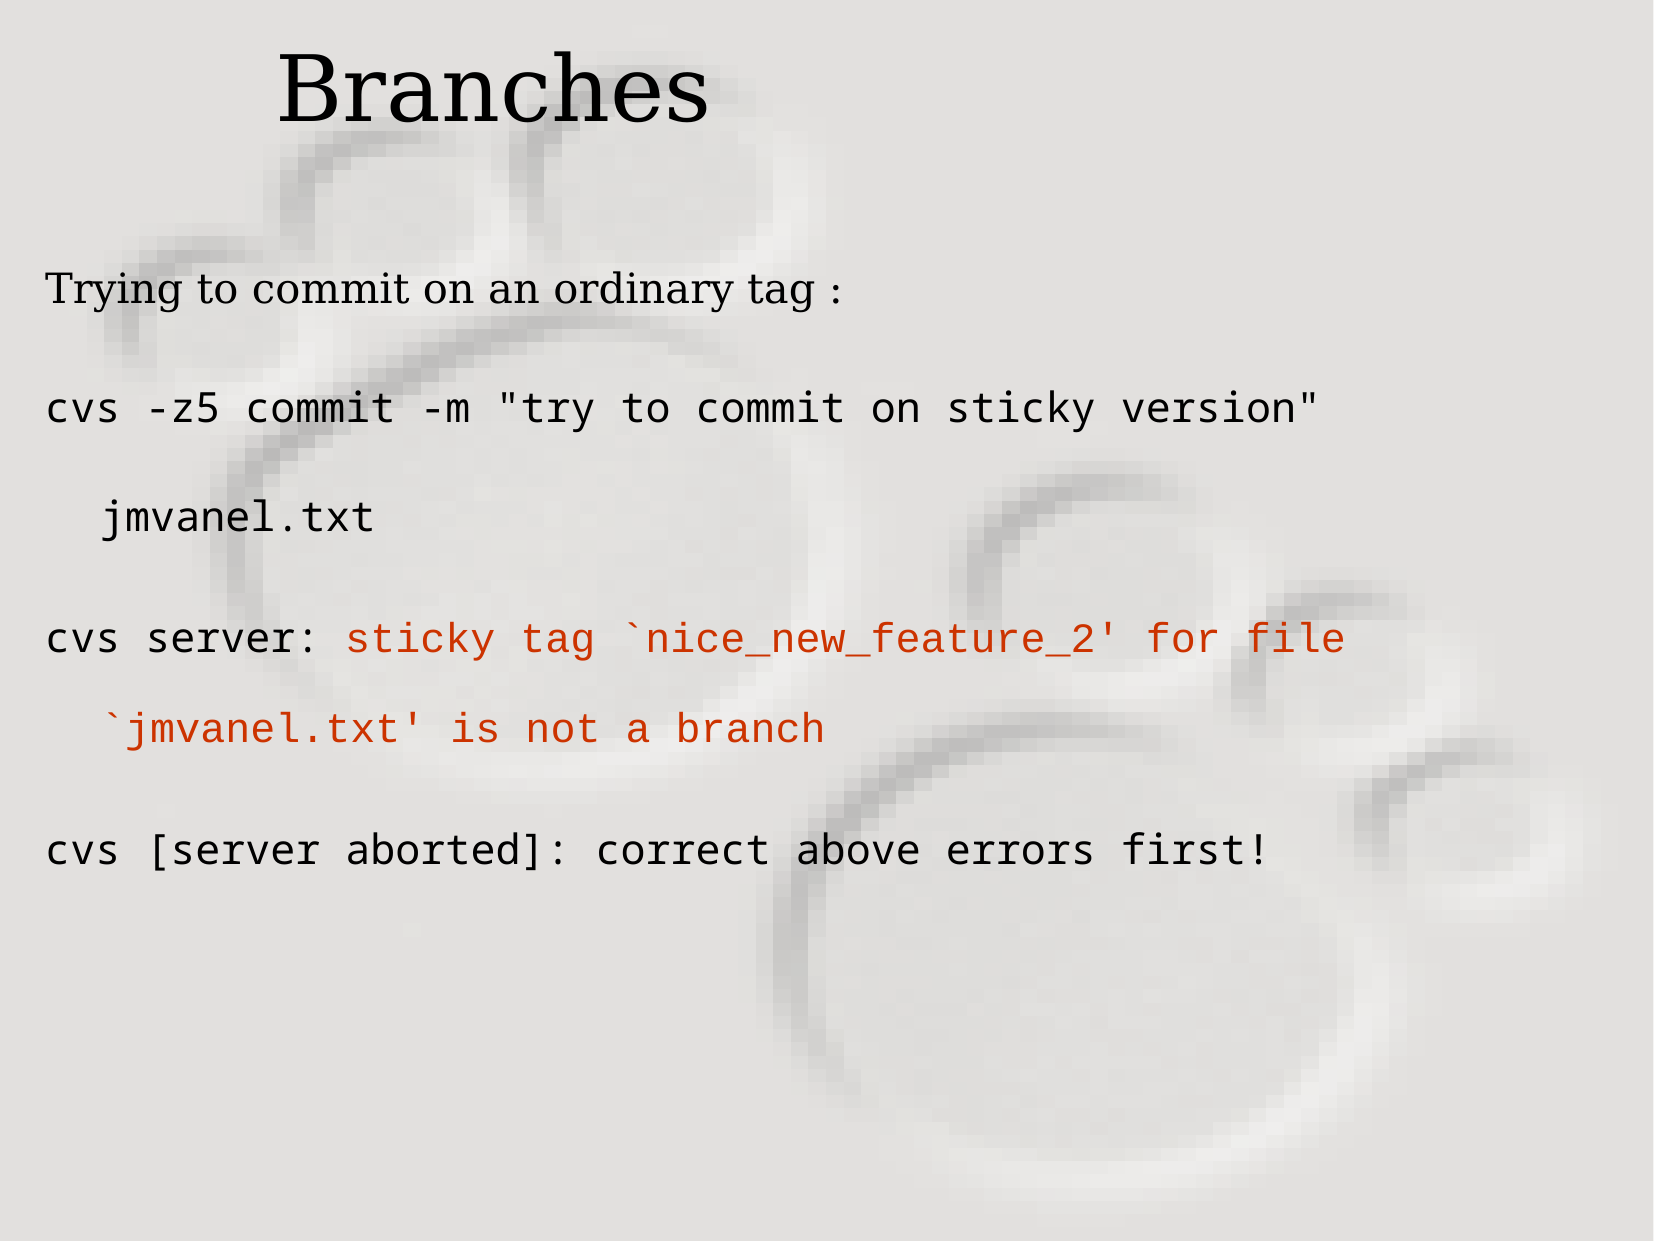

# Branches
Trying to commit on an ordinary tag :
cvs -z5 commit -m "try to commit on sticky version" jmvanel.txt
cvs server: sticky tag `nice_new_feature_2' for file `jmvanel.txt' is not a branch
cvs [server aborted]: correct above errors first!